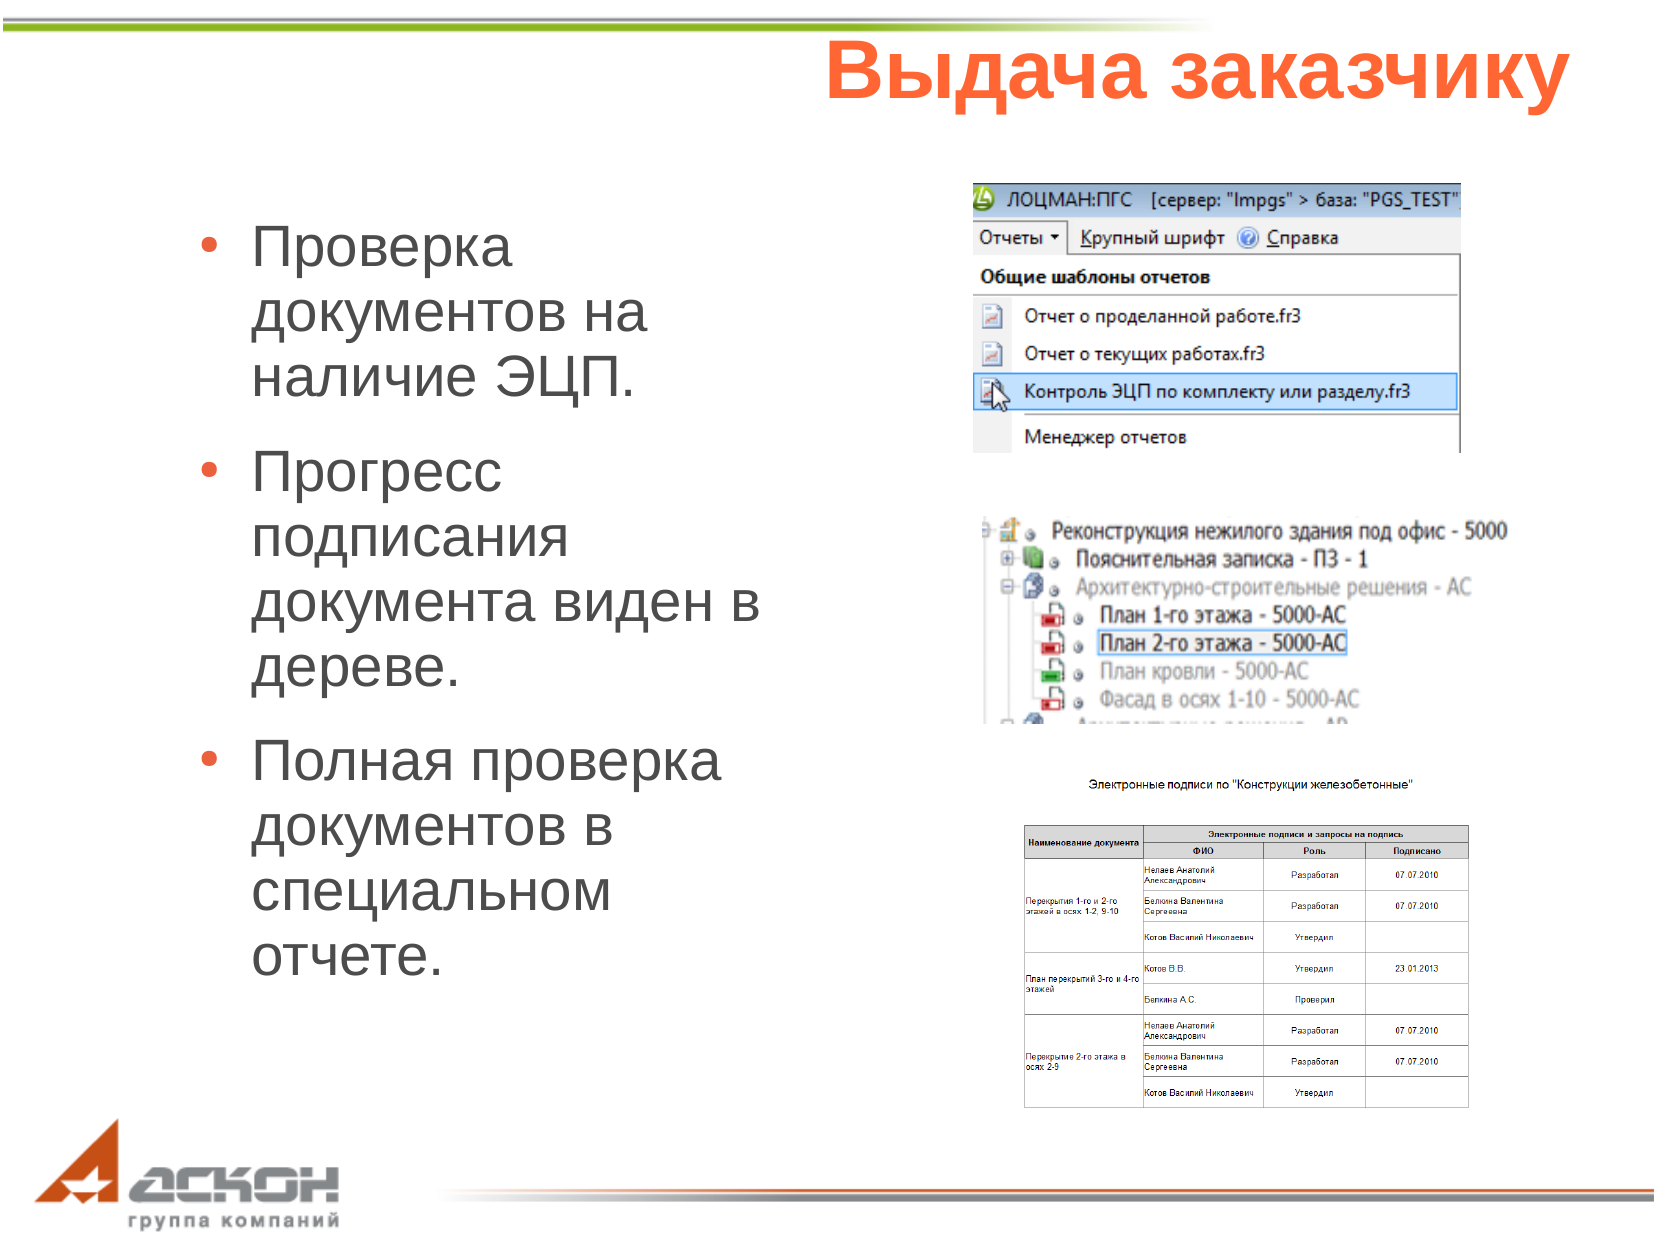

Выдача заказчику
# Проверка документов на наличие ЭЦП.
Прогресс подписания документа виден в дереве.
Полная проверка документов в специальном отчете.